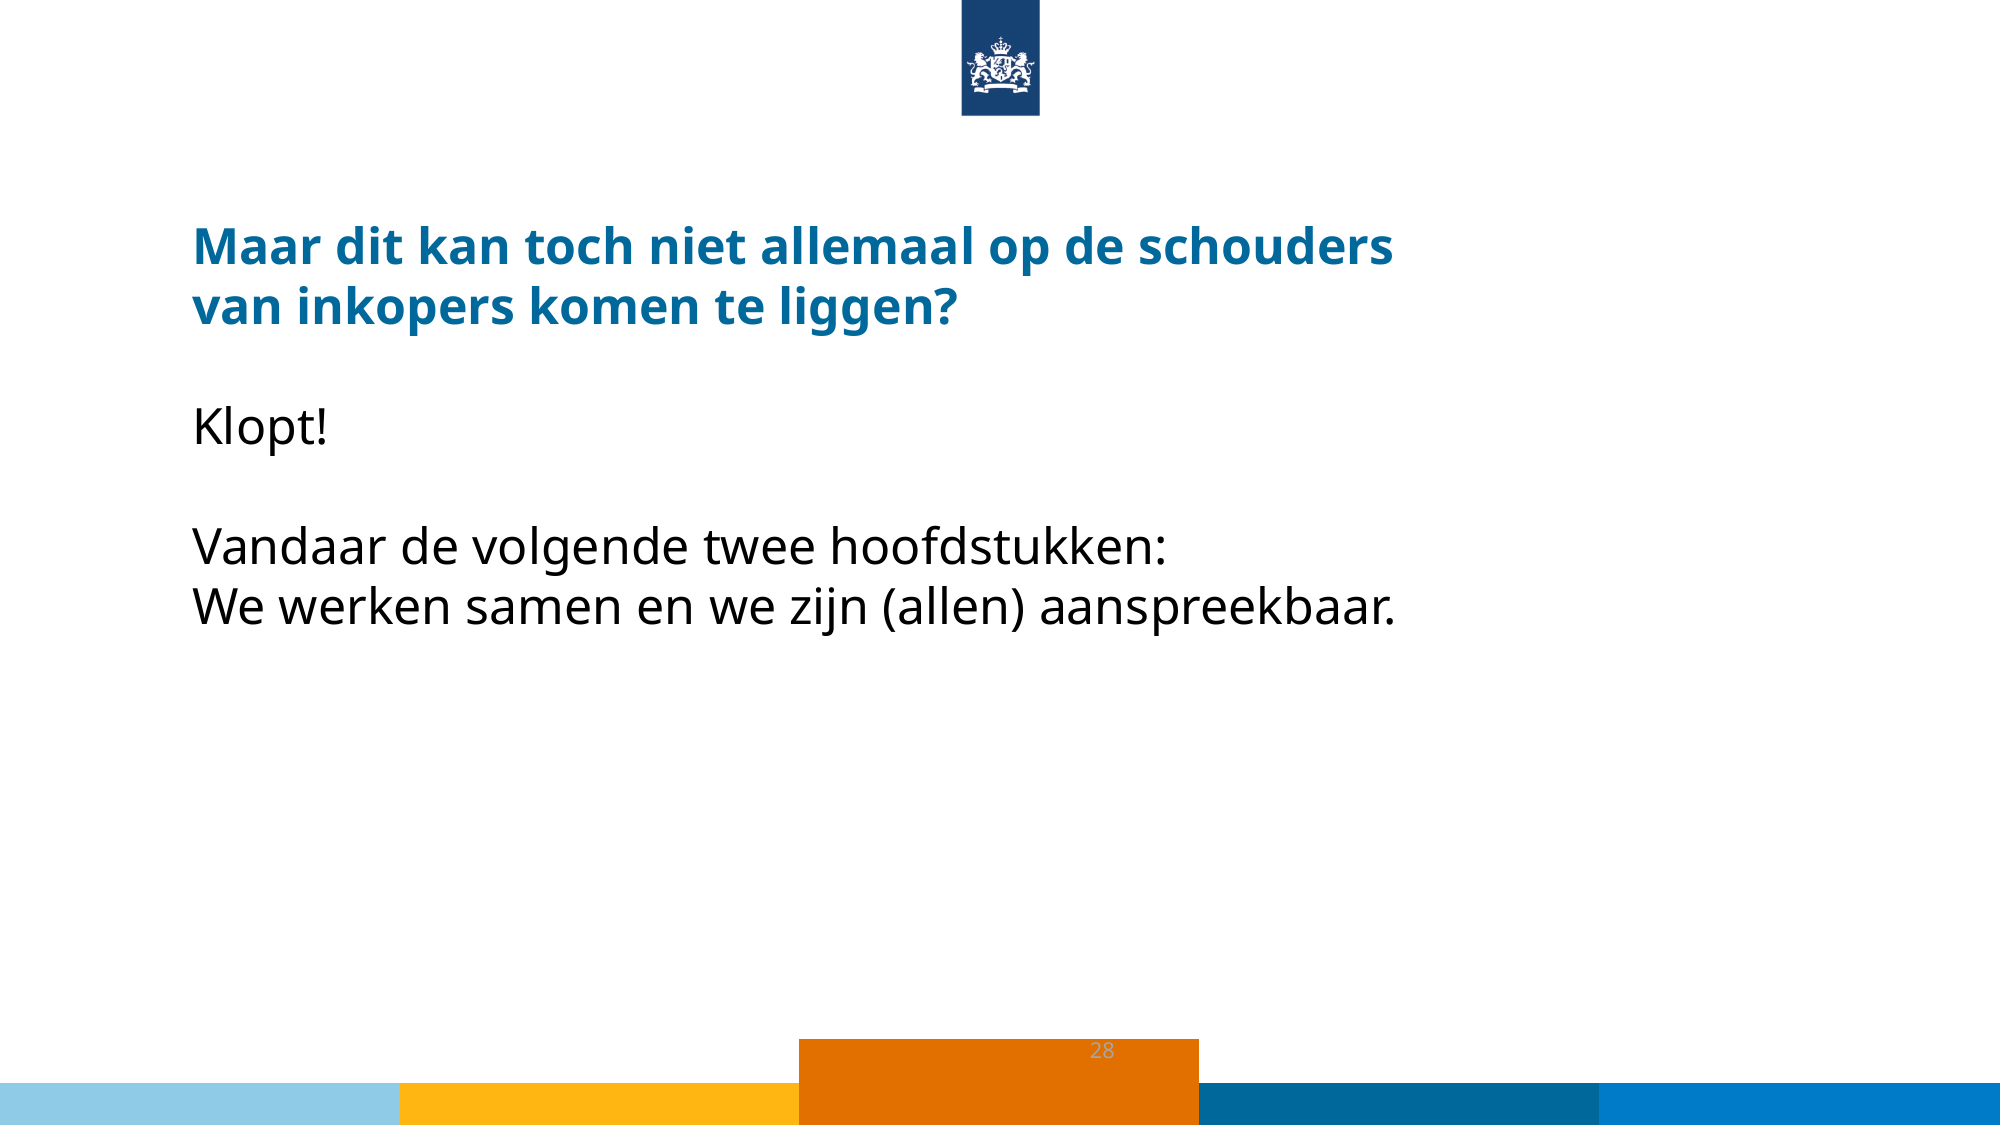

Maar dit kan toch niet allemaal op de schouders
van inkopers komen te liggen?
Klopt!
Vandaar de volgende twee hoofdstukken:
We werken samen en we zijn (allen) aanspreekbaar.